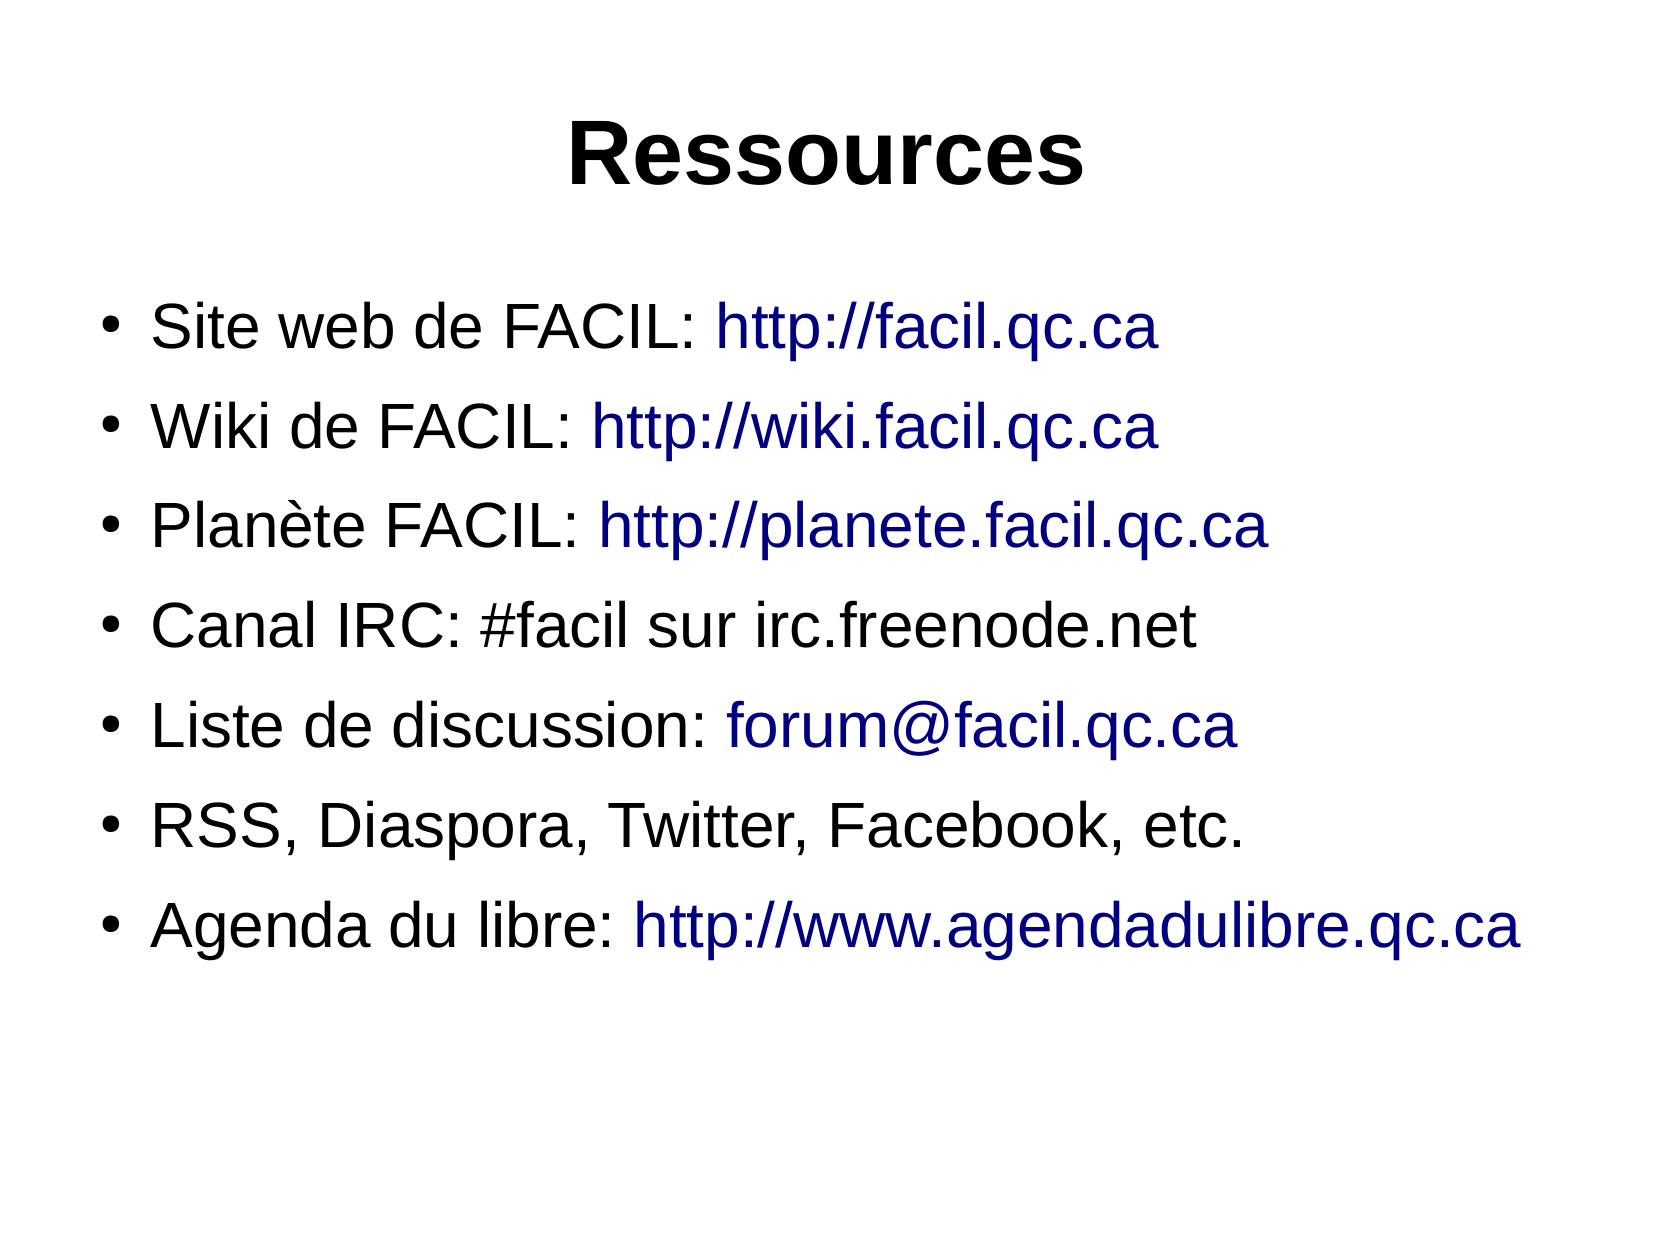

# Ressources
Site web de FACIL: http://facil.qc.ca
Wiki de FACIL: http://wiki.facil.qc.ca
Planète FACIL: http://planete.facil.qc.ca
Canal IRC: #facil sur irc.freenode.net
Liste de discussion: forum@facil.qc.ca
RSS, Diaspora, Twitter, Facebook, etc.
Agenda du libre: http://www.agendadulibre.qc.ca